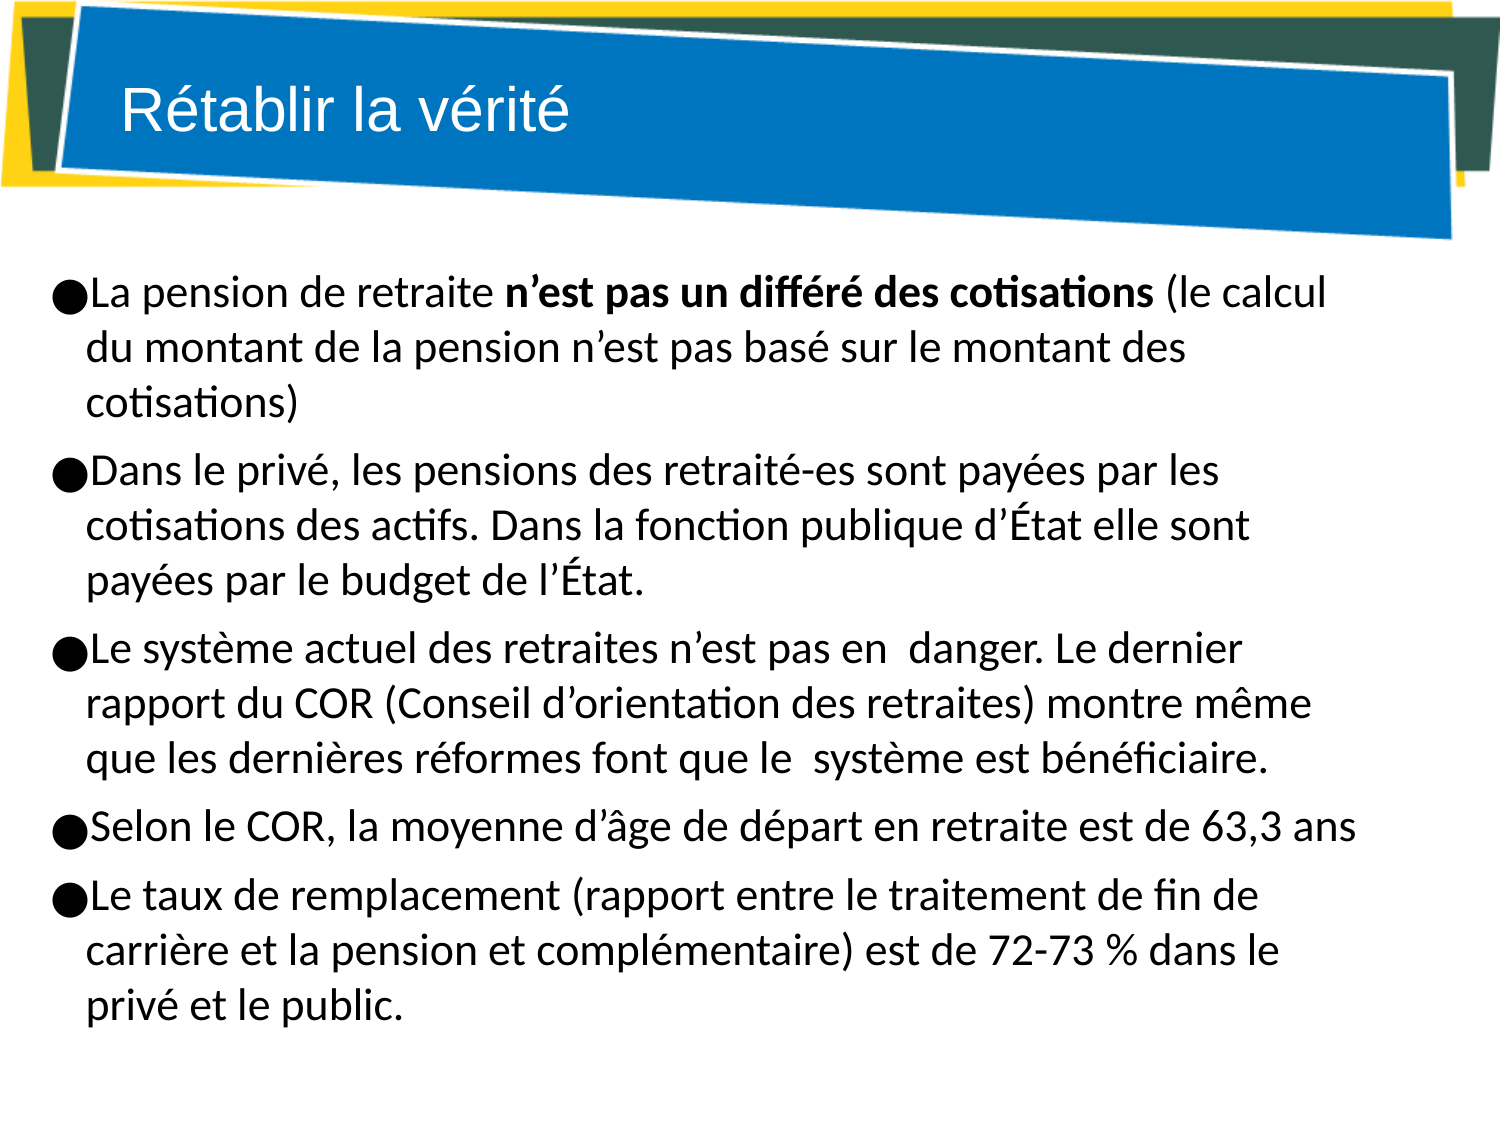

Rétablir la vérité
Rétablir la vérité
La pension de retraite n’est pas un différé des cotisations (le calcul du montant de la pension n’est pas basé sur le montant des cotisations)
Dans le privé, les pensions des retraité-es sont payées par les cotisations des actifs. Dans la fonction publique d’État elle sont payées par le budget de l’État.
Le système actuel des retraites n’est pas en danger. Le dernier rapport du COR (Conseil d’orientation des retraites) montre même que les dernières réformes font que le système est bénéficiaire.
Selon le COR, la moyenne d’âge de départ en retraite est de 63,3 ans
Le taux de remplacement (rapport entre le traitement de fin de carrière et la pension et complémentaire) est de 72-73 % dans le privé et le public.